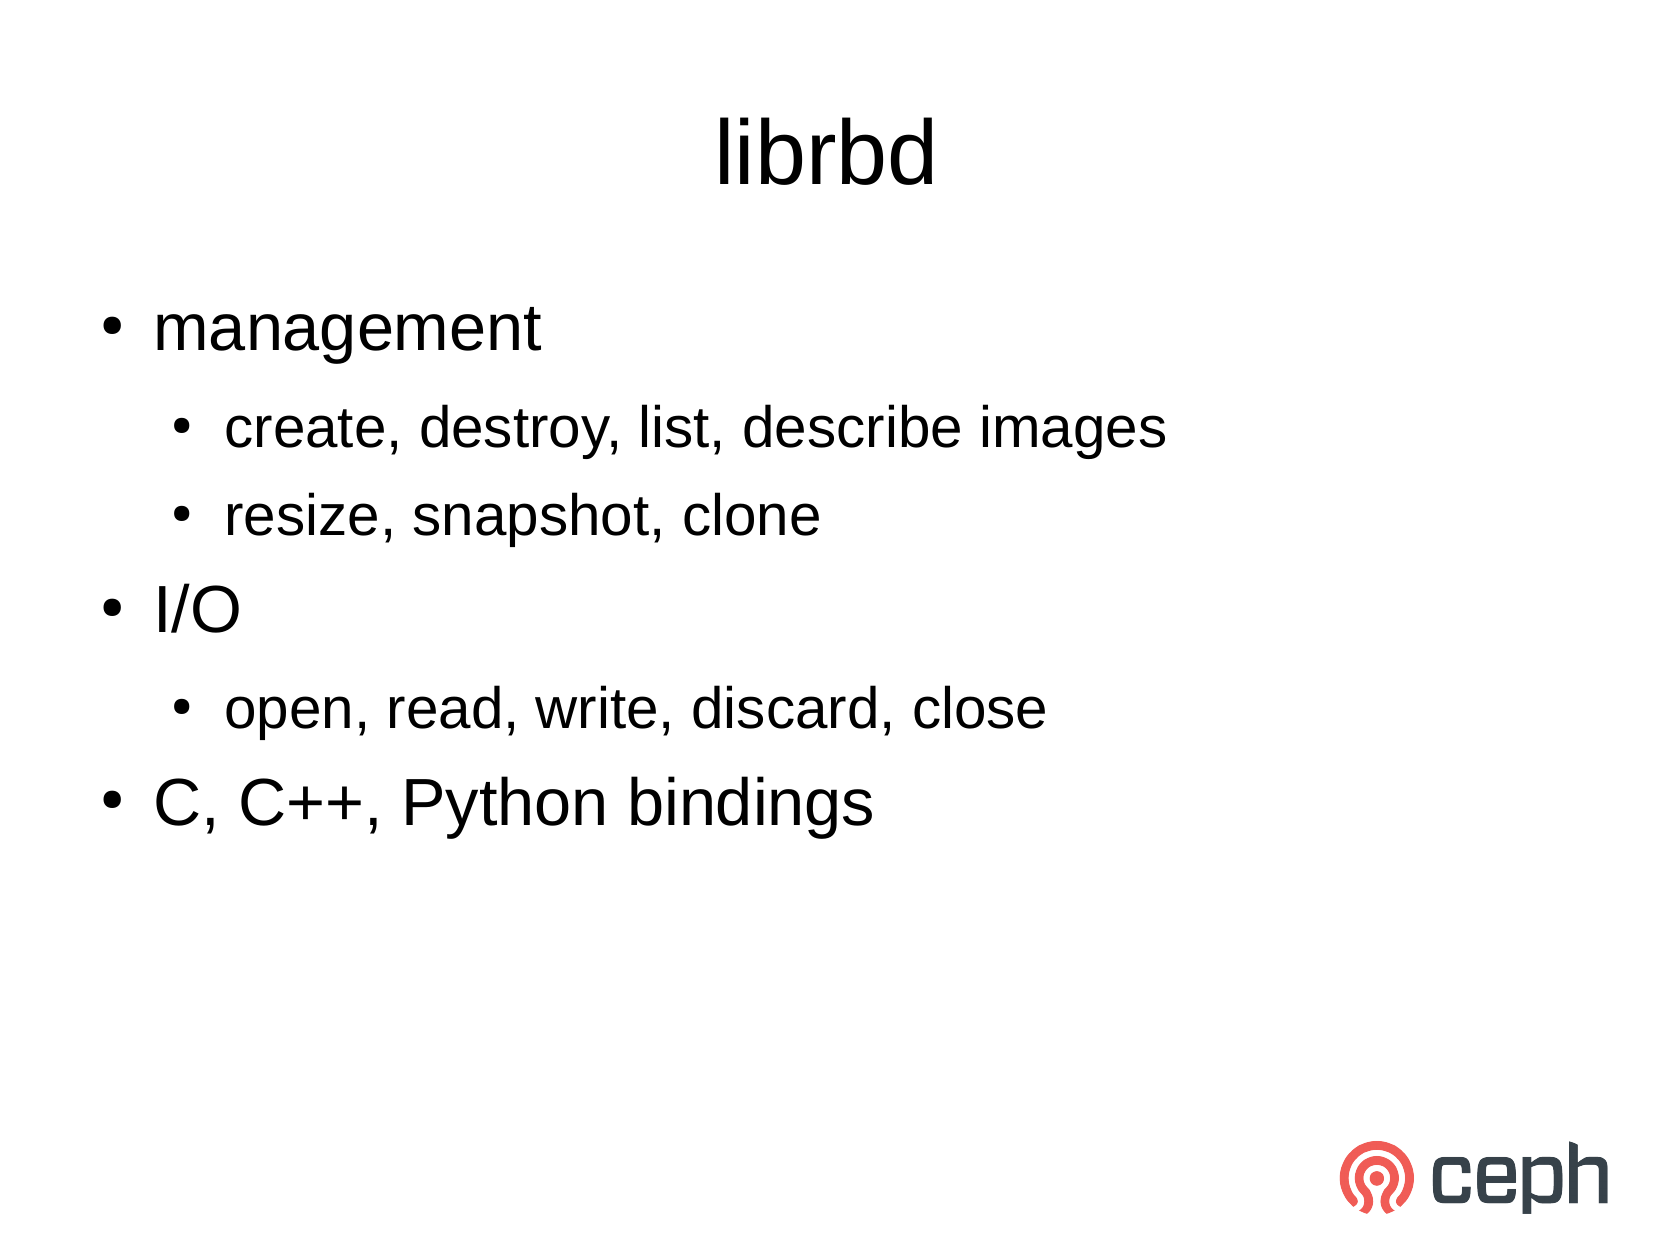

# librbd
management
create, destroy, list, describe images
resize, snapshot, clone
I/O
open, read, write, discard, close
C, C++, Python bindings